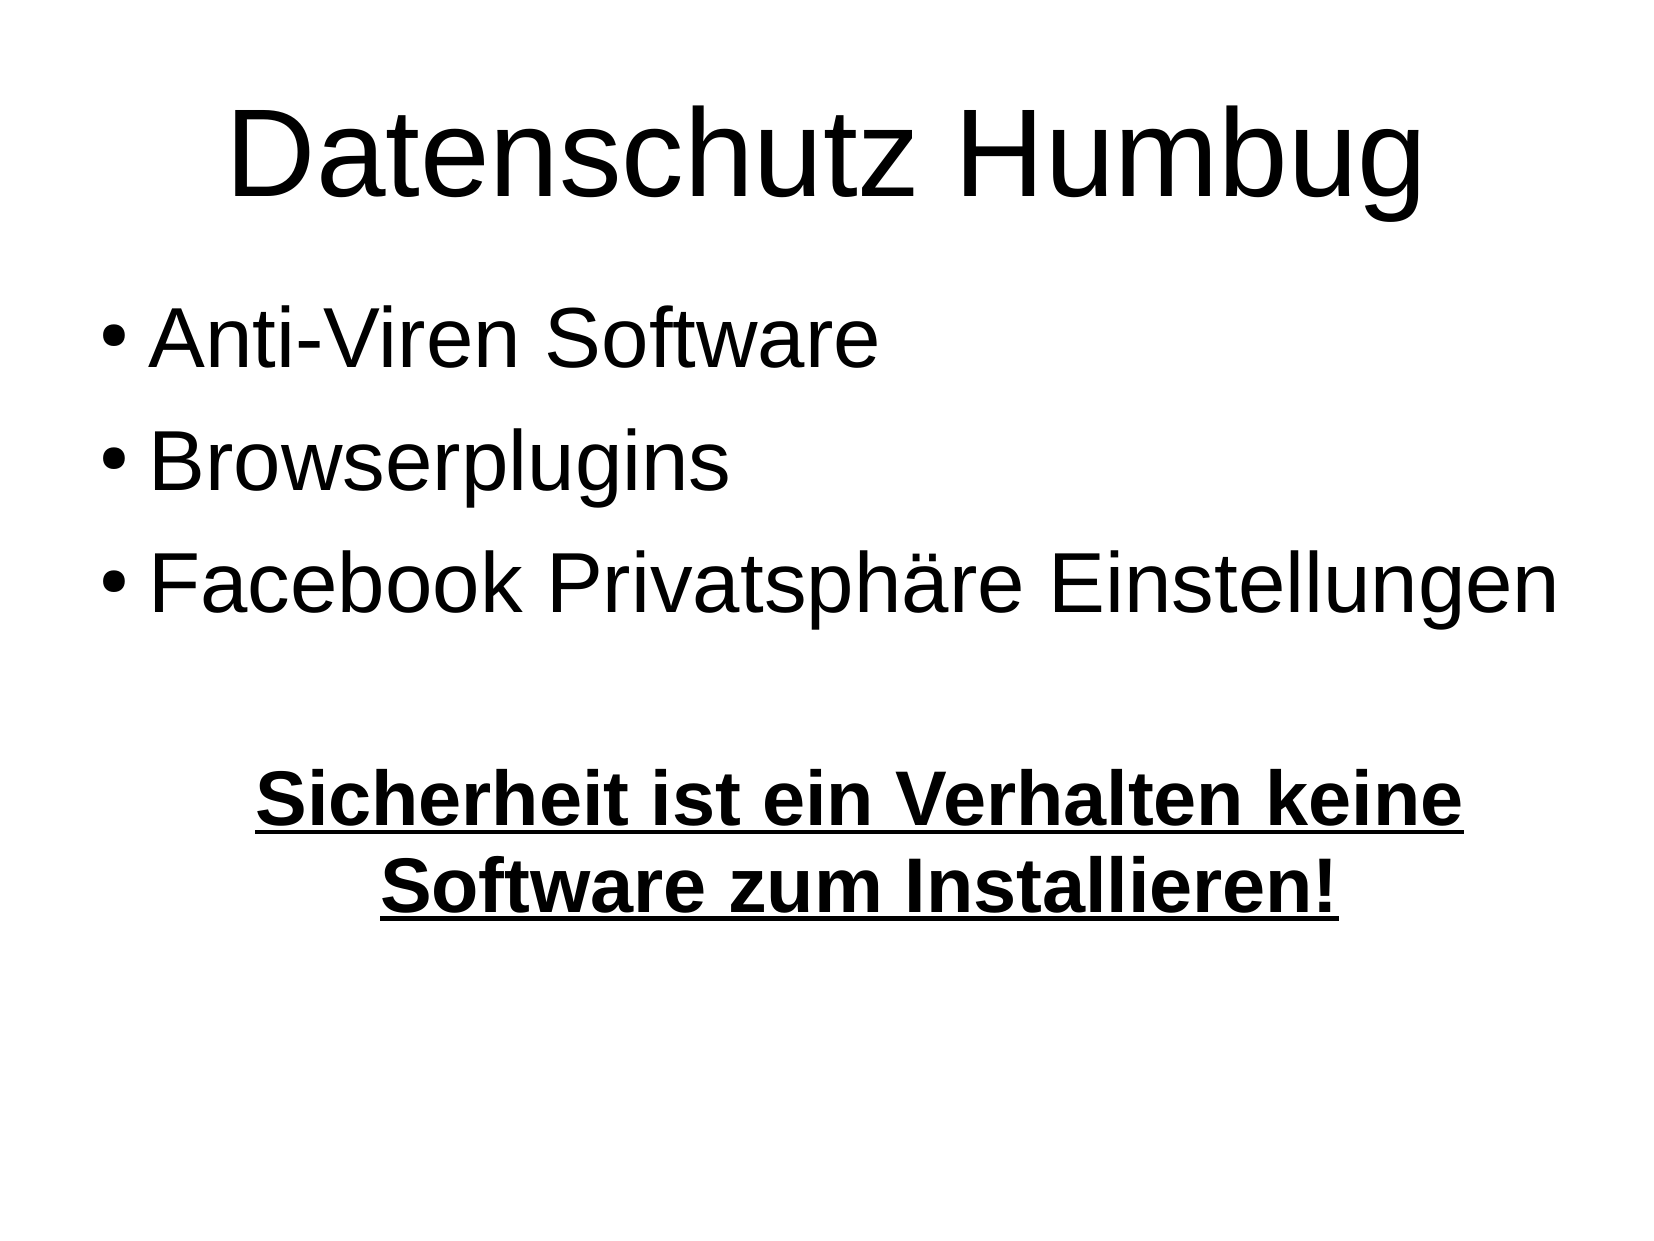

# Datenschutz Humbug
Anti-Viren Software
Browserplugins
Facebook Privatsphäre Einstellungen
Sicherheit ist ein Verhalten keine Software zum Installieren!